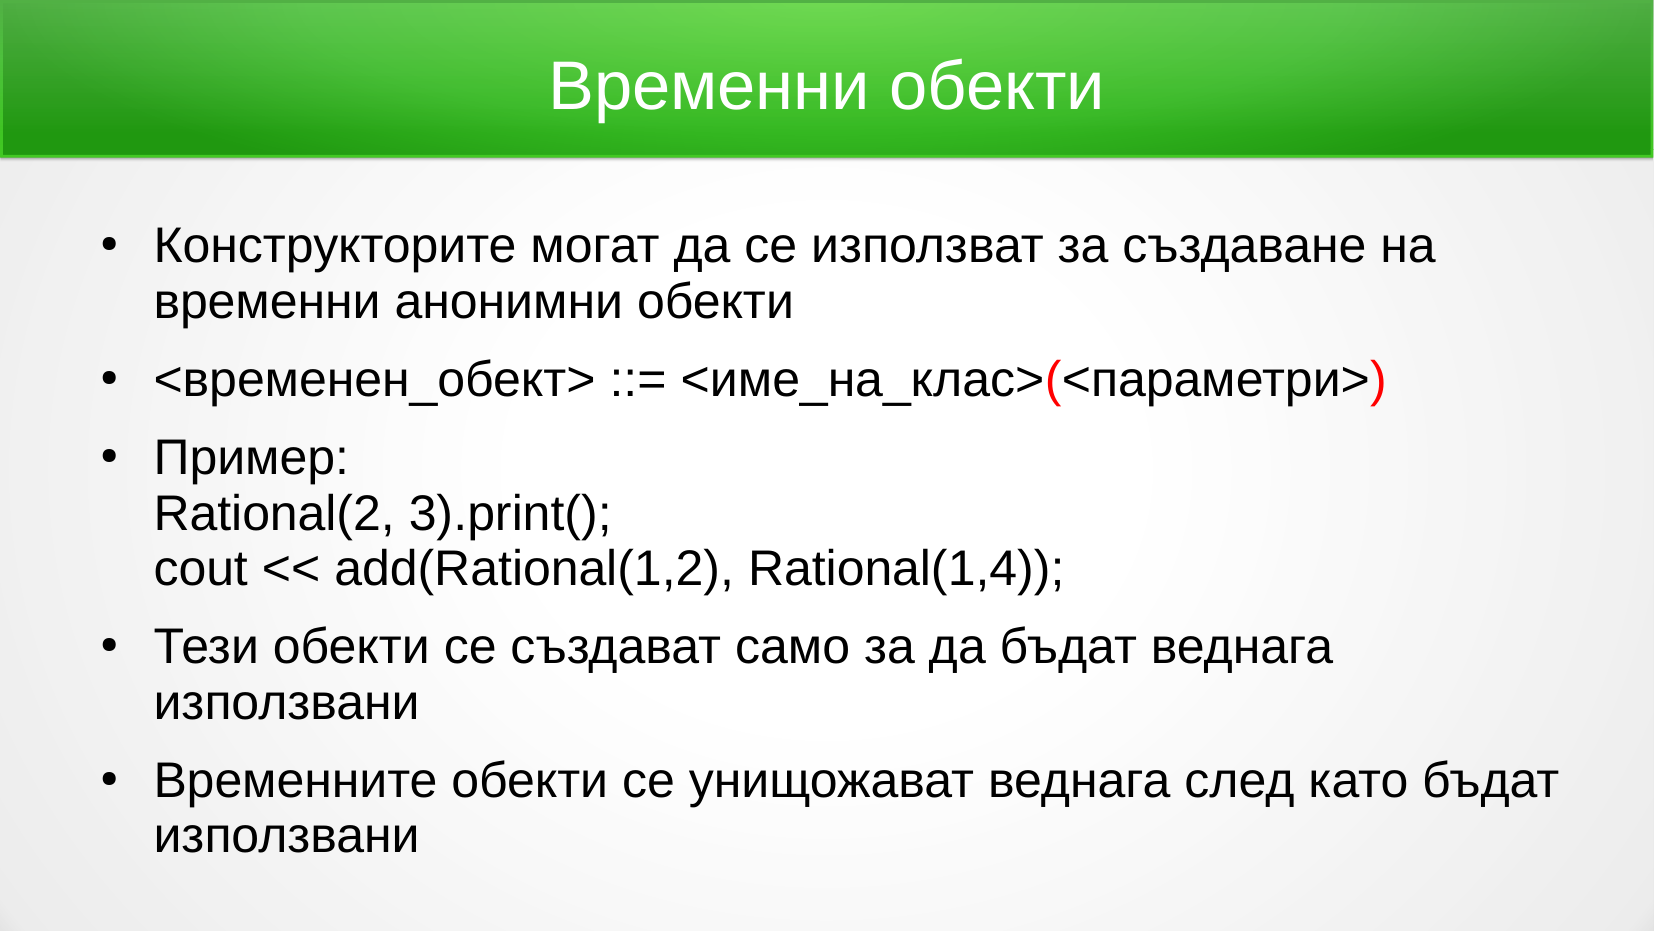

# Временни обекти
Конструкторите могат да се използват за създаване на временни анонимни обекти
<временен_обект> ::= <име_на_клас>(<параметри>)
Пример:
Rational(2, 3).print();
cout << add(Rational(1,2), Rational(1,4));
Тези обекти се създават само за да бъдат веднага използвани
Временните обекти се унищожават веднага след като бъдат използвани